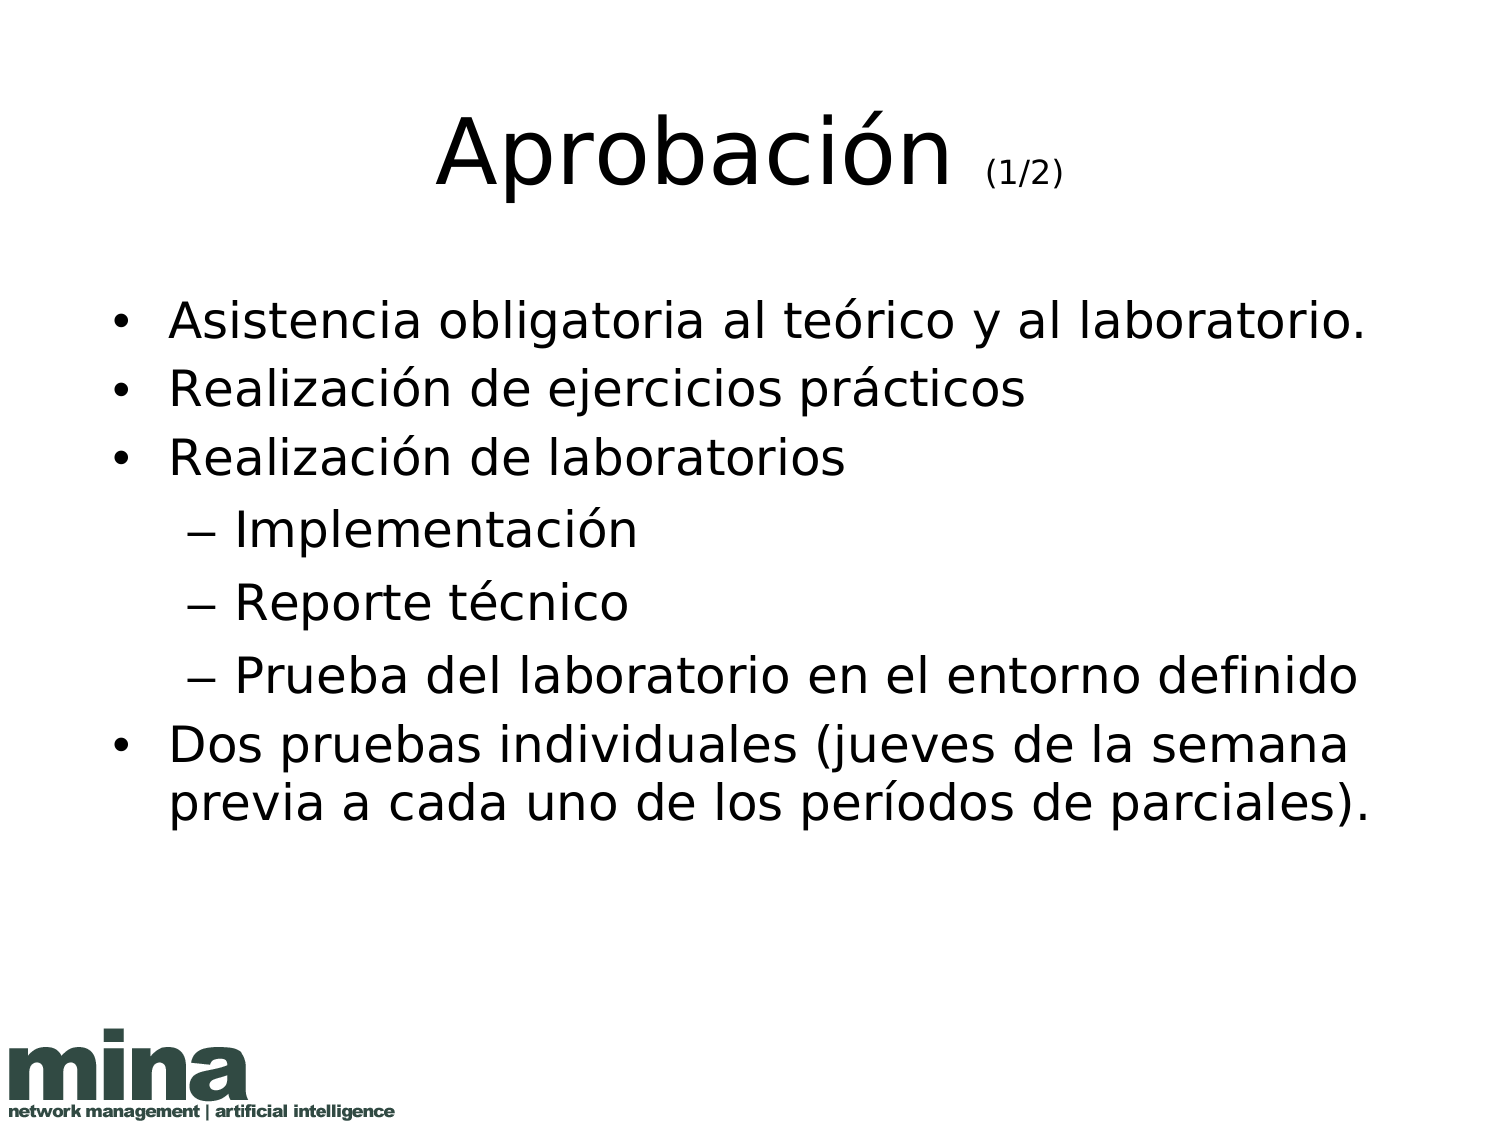

# Aprobación (1/2)
Asistencia obligatoria al teórico y al laboratorio.
Realización de ejercicios prácticos
Realización de laboratorios
Implementación
Reporte técnico
Prueba del laboratorio en el entorno definido
Dos pruebas individuales (jueves de la semana previa a cada uno de los períodos de parciales).